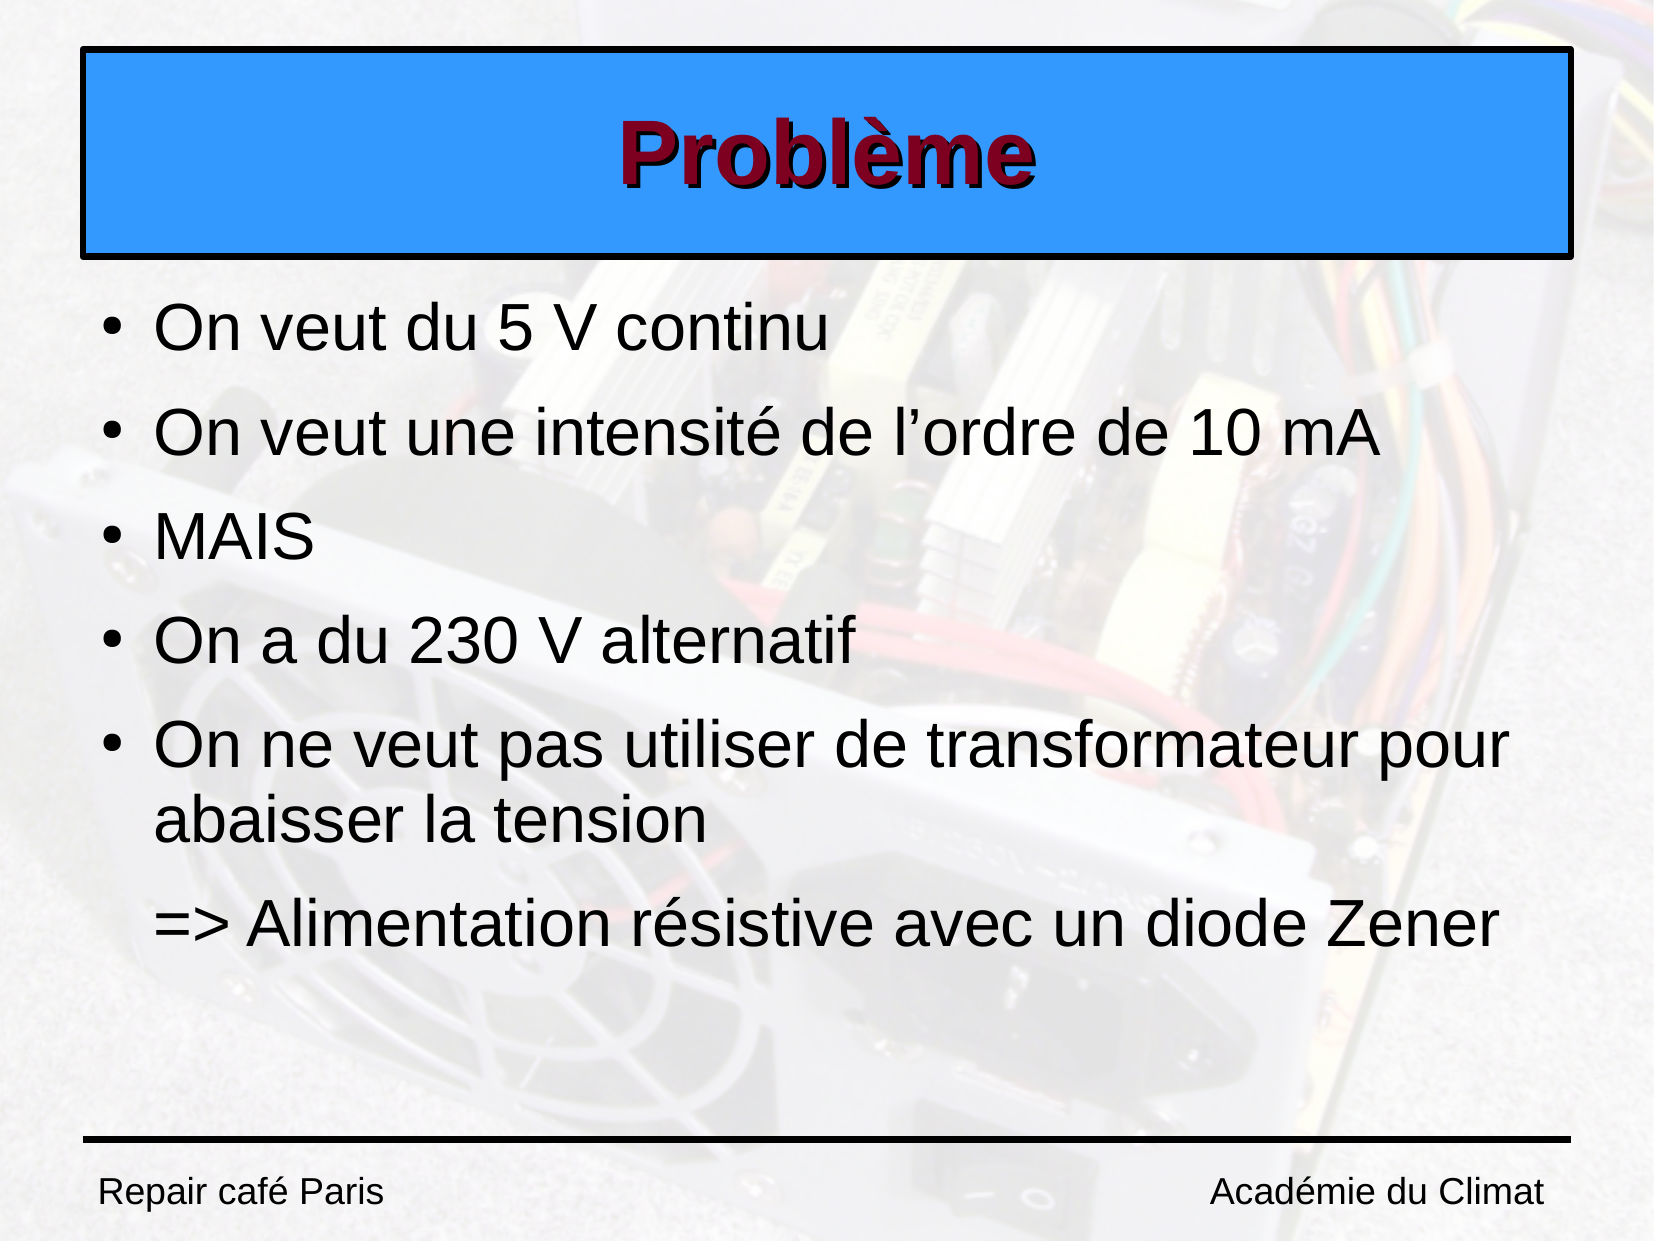

# Problème
On veut du 5 V continu
On veut une intensité de l’ordre de 10 mA
MAIS
On a du 230 V alternatif
On ne veut pas utiliser de transformateur pour abaisser la tension
=> Alimentation résistive avec un diode Zener
Repair café Paris	Académie du Climat